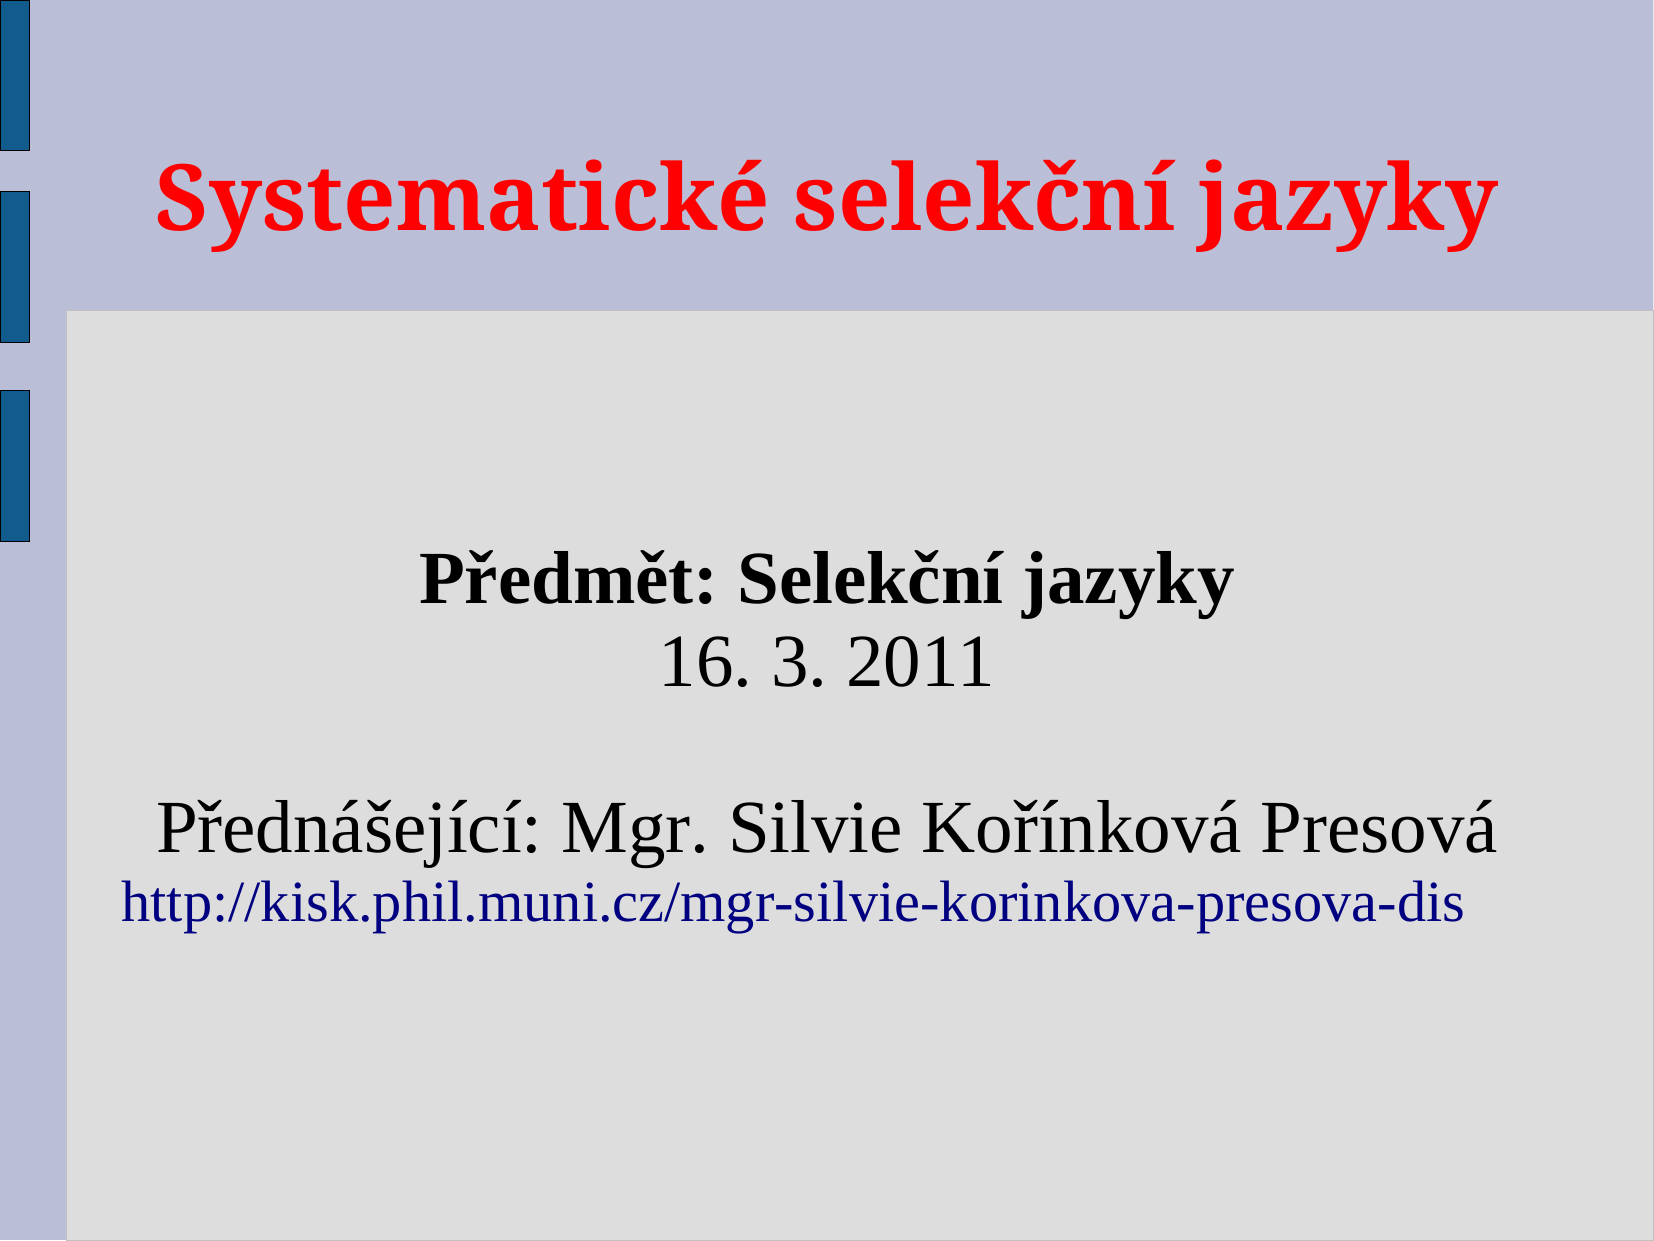

Systematické selekční jazyky
# Předmět: Selekční jazyky
16. 3. 2011
Přednášející: Mgr. Silvie Kořínková Presová
http://kisk.phil.muni.cz/mgr-silvie-korinkova-presova-dis